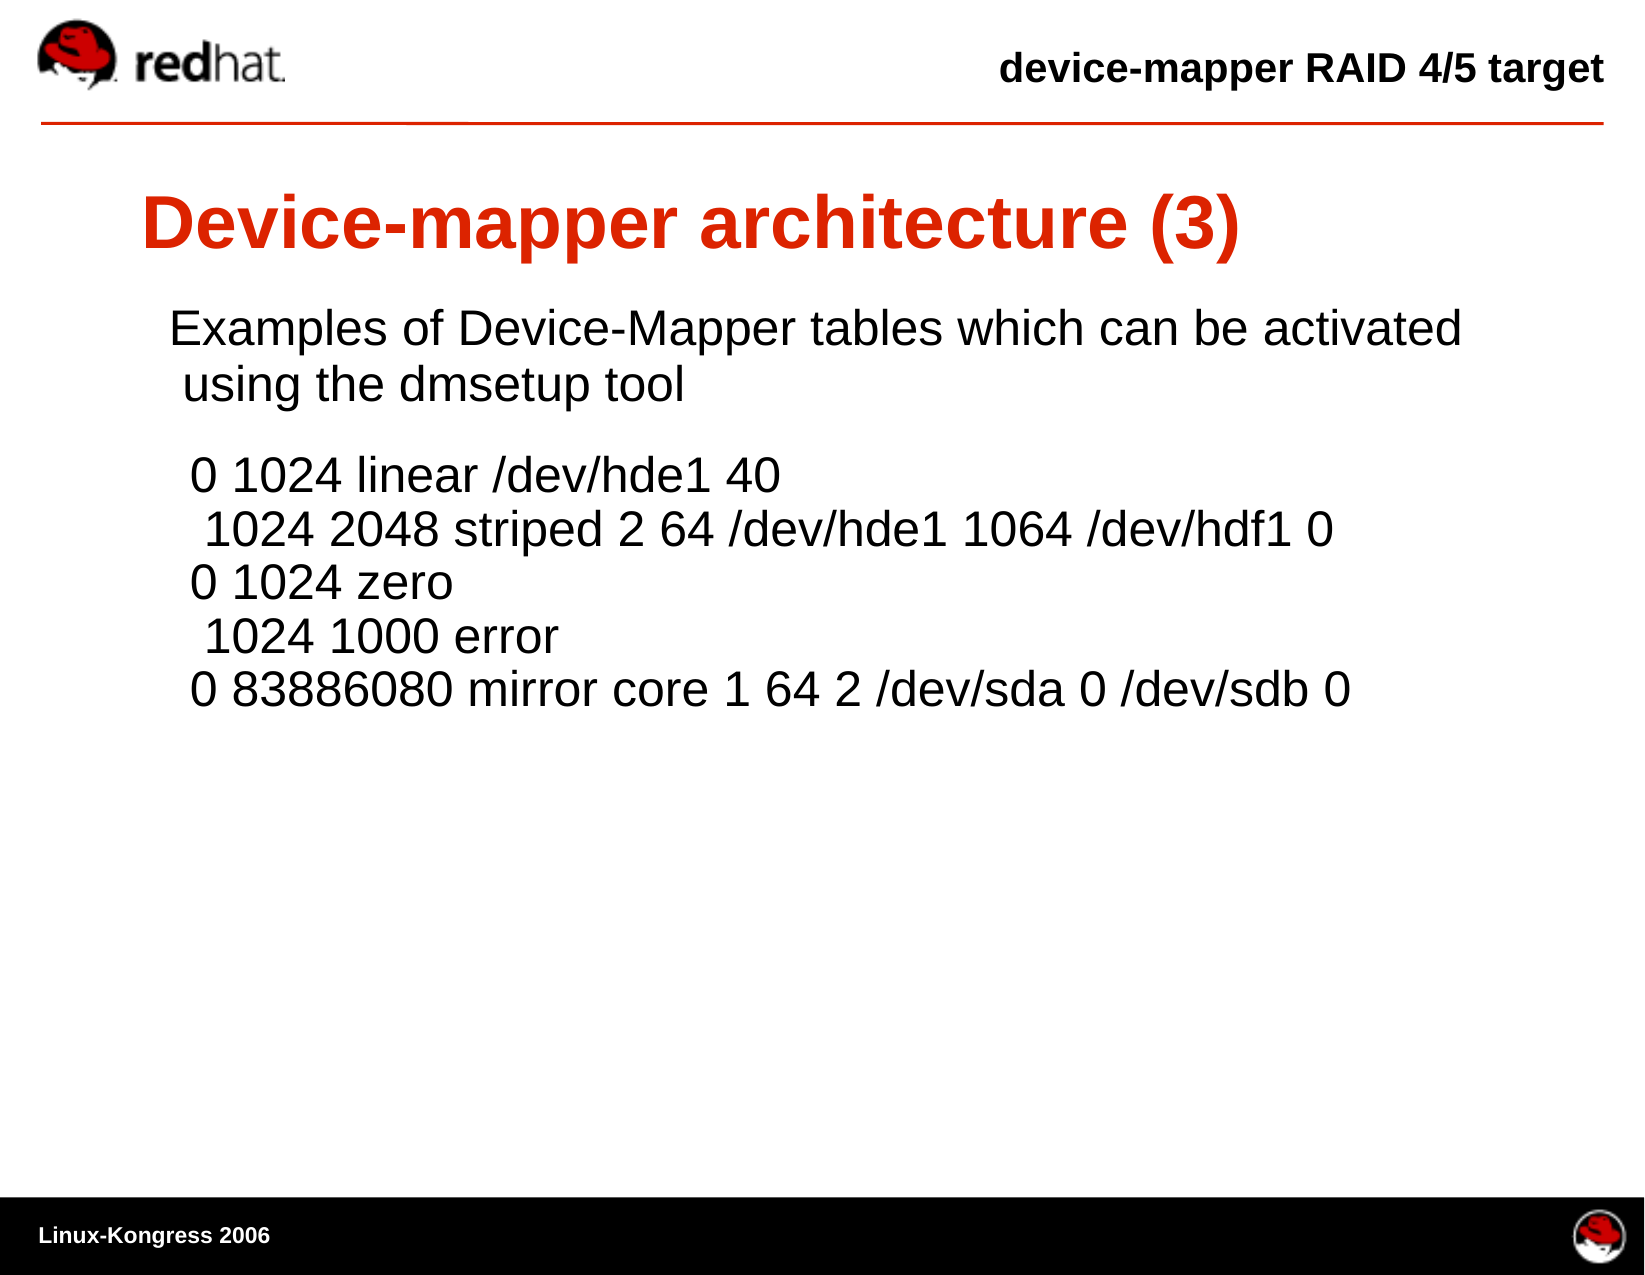

device-mapper RAID 4/5 target
Device-mapper architecture (3)
 Examples of Device-Mapper tables which can be activated
 using the dmsetup tool
 0 1024 linear /dev/hde1 40
 1024 2048 striped 2 64 /dev/hde1 1064 /dev/hdf1 0
 0 1024 zero
 1024 1000 error
 0 83886080 mirror core 1 64 2 /dev/sda 0 /dev/sdb 0
Linux-Kongress 2006